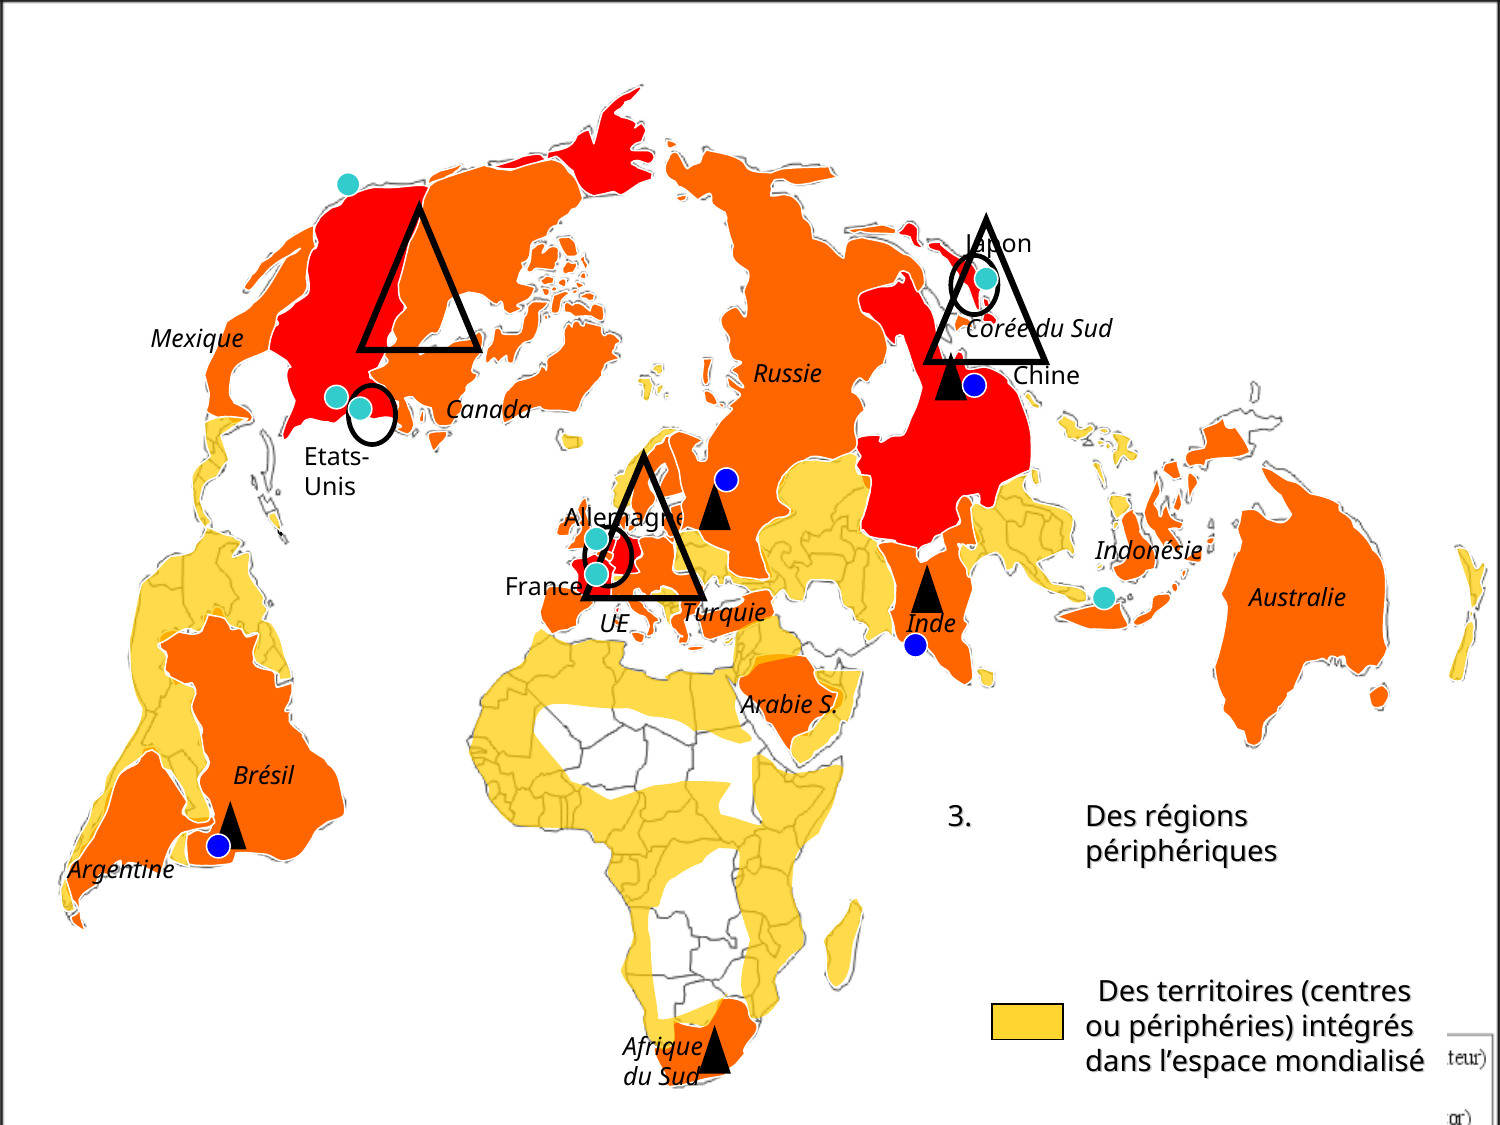

Japon
Corée du Sud
Mexique
Russie
Chine
Canada
Etats-Unis
Allemagne
Indonésie
France
Australie
Turquie
UE
Inde
Arabie S.
Brésil
3.	Des régions périphériques
	Des territoires (centres ou périphéries) intégrés dans l’espace mondialisé
Argentine
Afrique du Sud